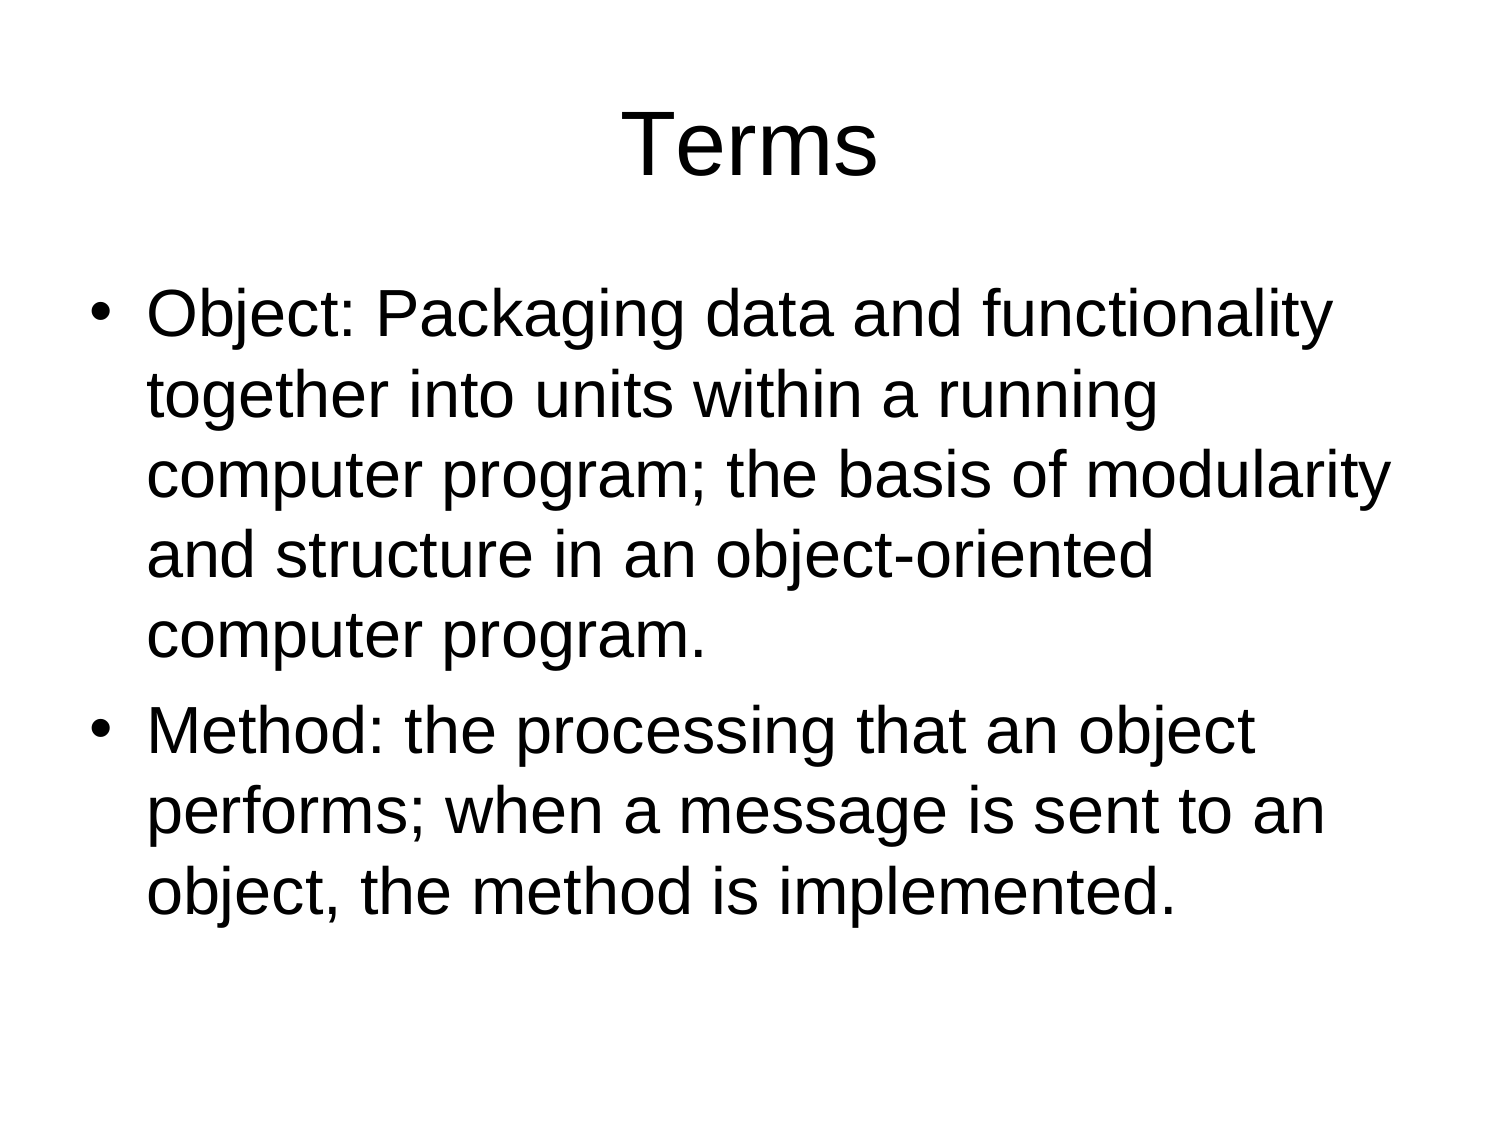

# Terms
Object: Packaging data and functionality together into units within a running computer program; the basis of modularity and structure in an object-oriented computer program.
Method: the processing that an object performs; when a message is sent to an object, the method is implemented.